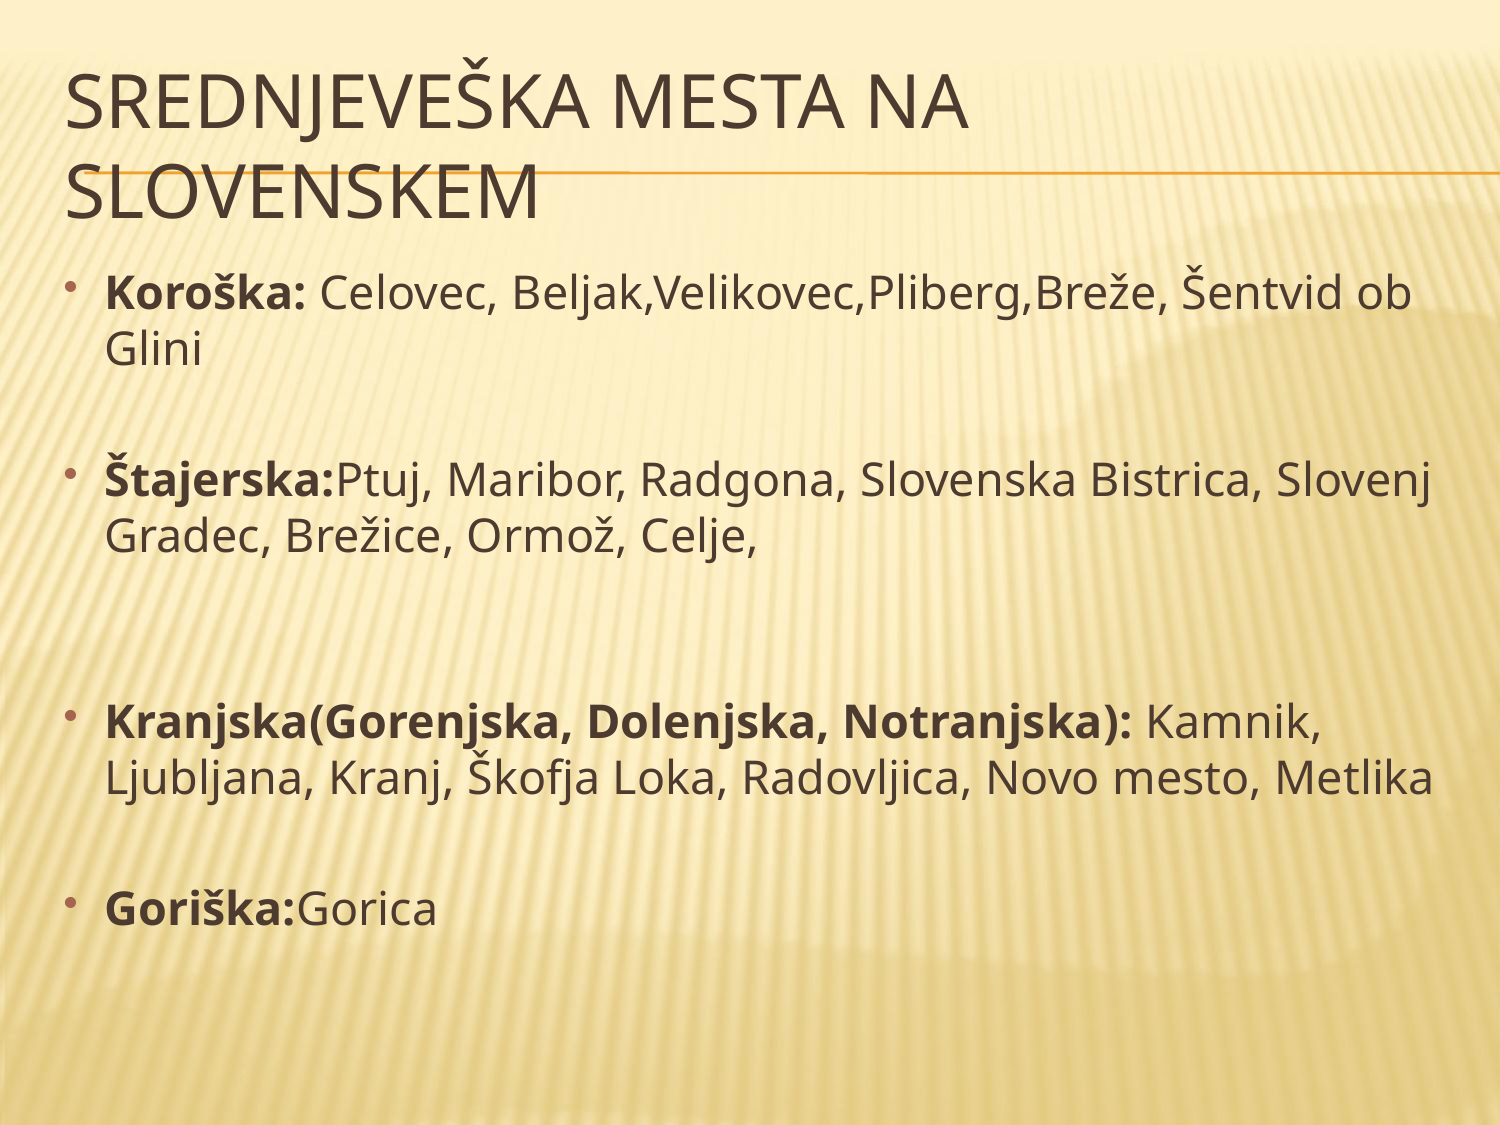

# SREDNJEVEŠKA MESTA NA SLOVENSKEM
Koroška: Celovec, Beljak,Velikovec,Pliberg,Breže, Šentvid ob Glini
Štajerska:Ptuj, Maribor, Radgona, Slovenska Bistrica, Slovenj Gradec, Brežice, Ormož, Celje,
Kranjska(Gorenjska, Dolenjska, Notranjska): Kamnik, Ljubljana, Kranj, Škofja Loka, Radovljica, Novo mesto, Metlika
Goriška:Gorica